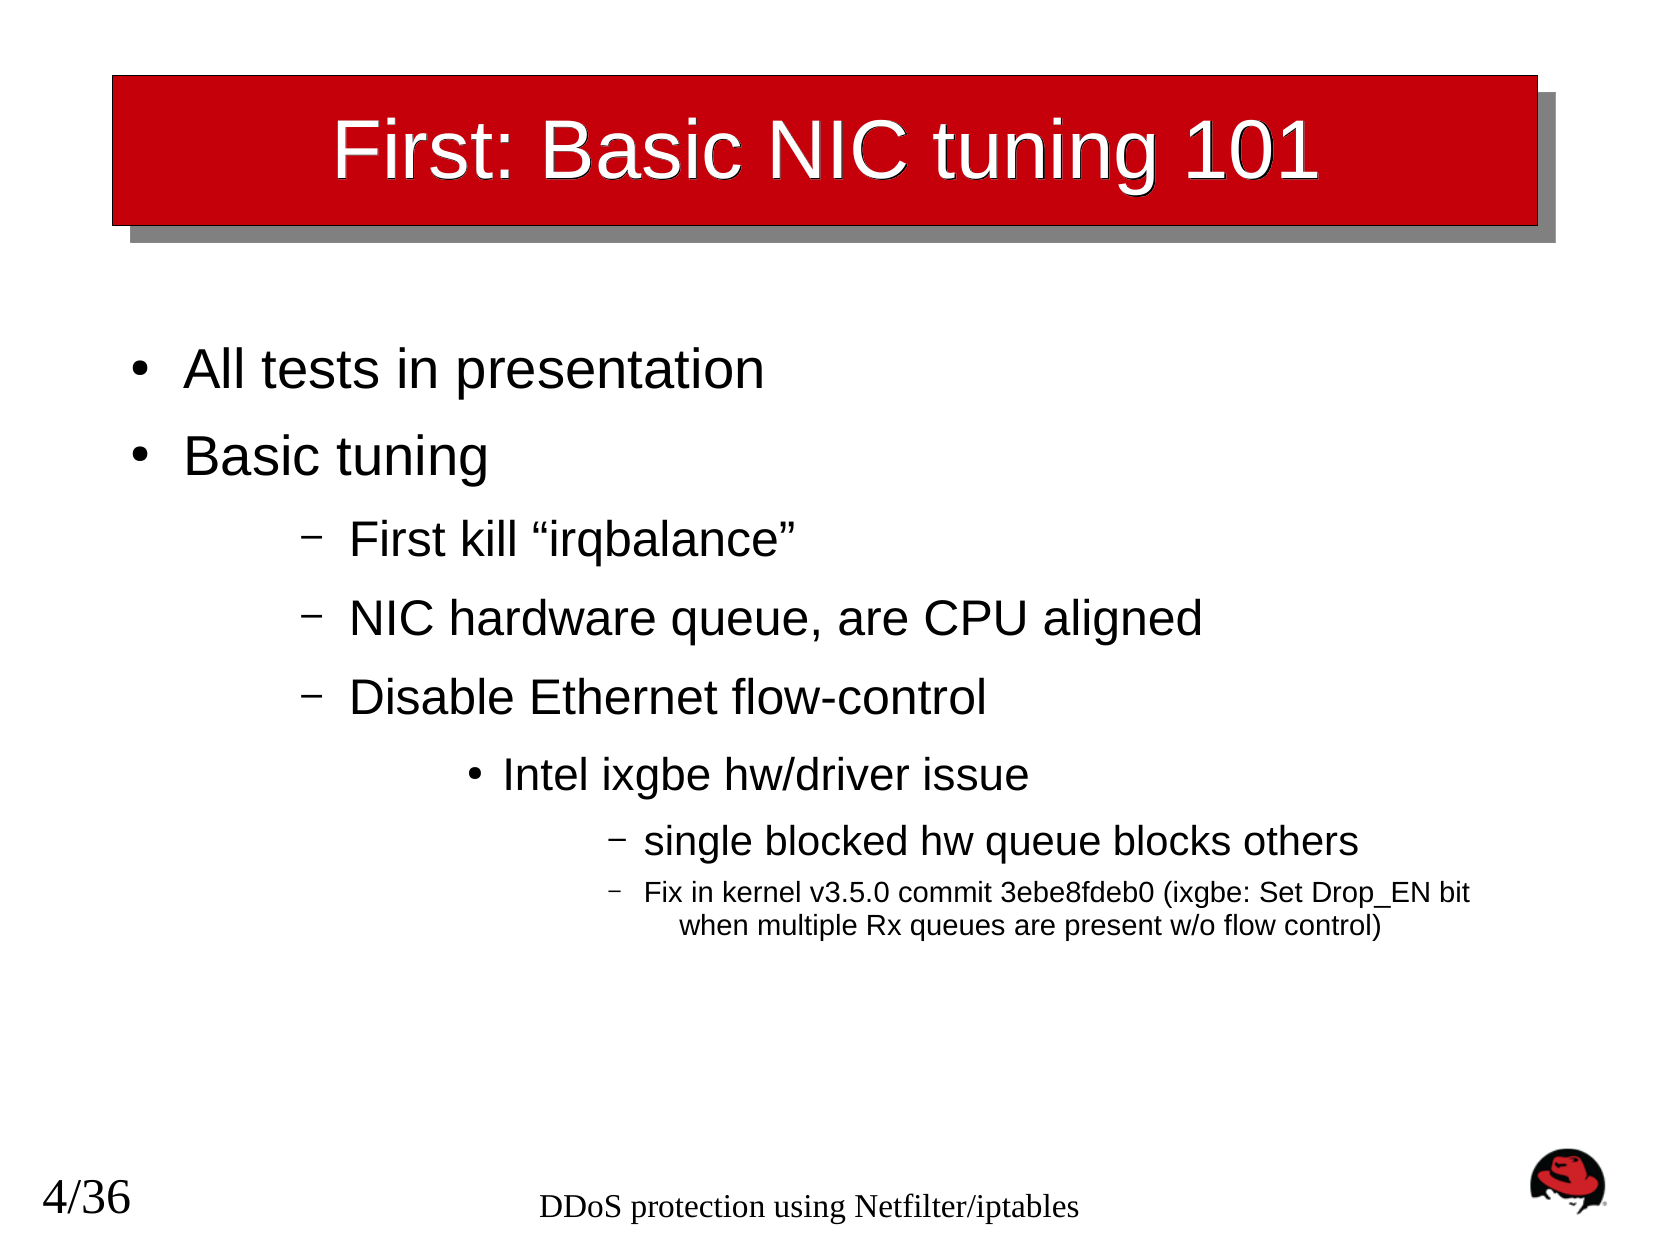

# First: Basic NIC tuning 101
All tests in presentation
Basic tuning
First kill “irqbalance”
NIC hardware queue, are CPU aligned
Disable Ethernet flow-control
Intel ixgbe hw/driver issue
single blocked hw queue blocks others
Fix in kernel v3.5.0 commit 3ebe8fdeb0 (ixgbe: Set Drop_EN bit when multiple Rx queues are present w/o flow control)